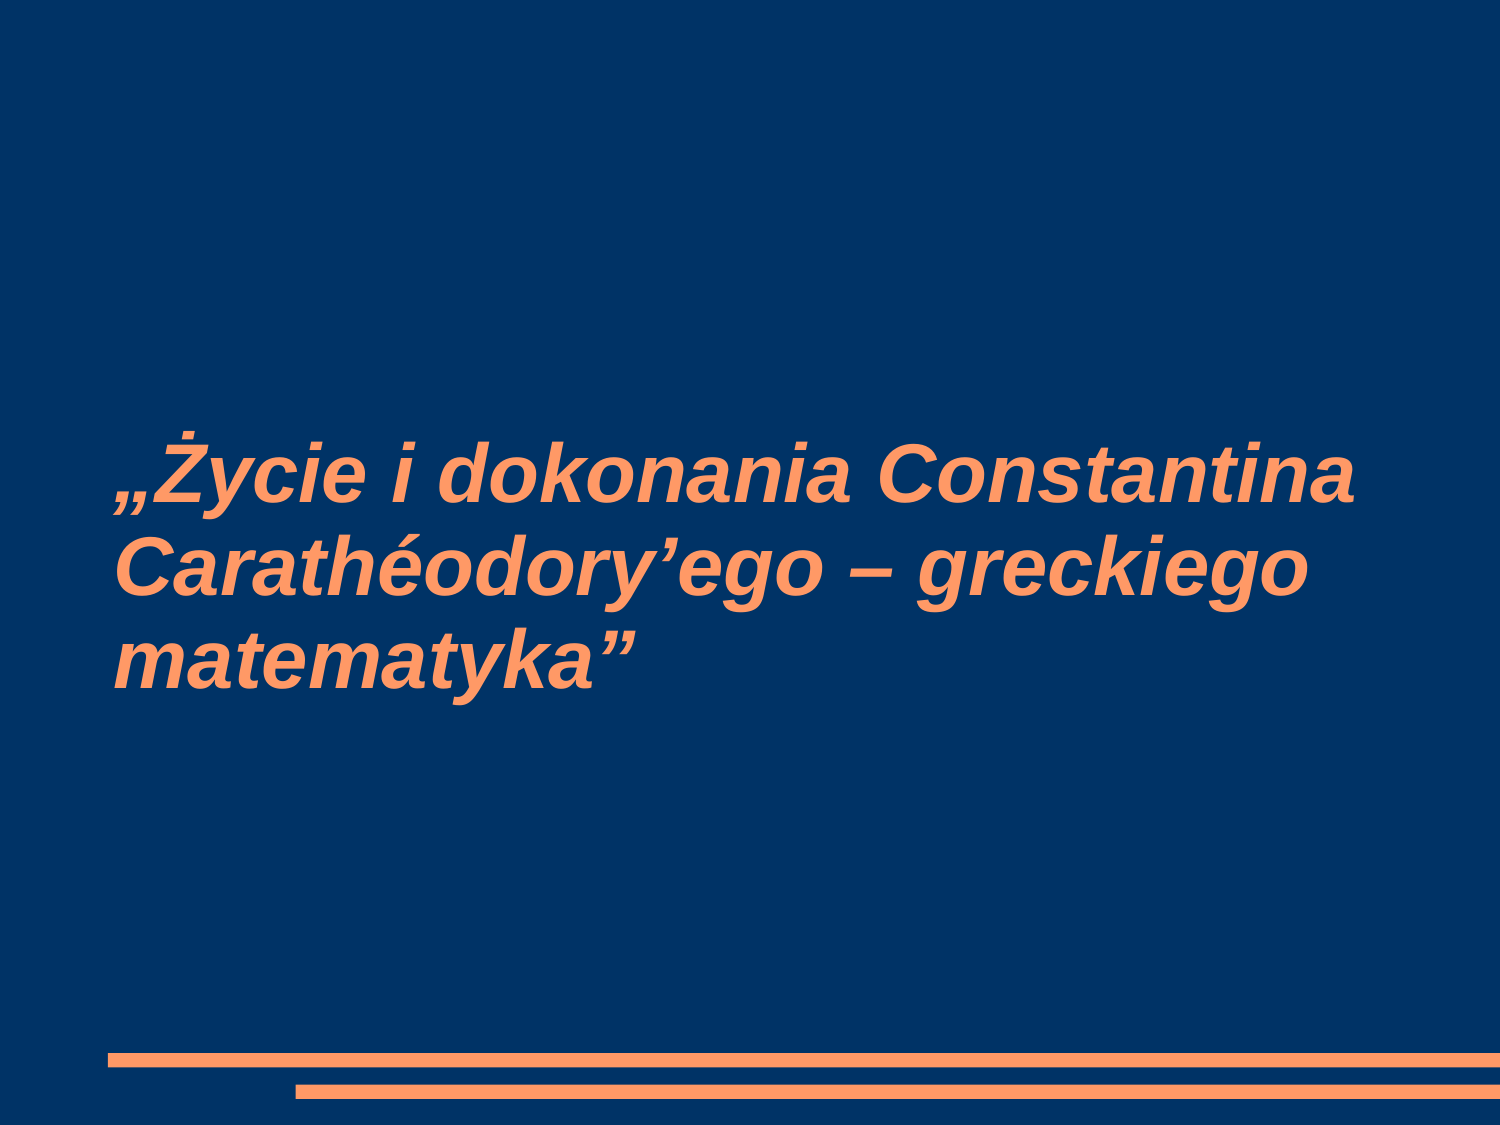

# „Życie i dokonania Constantina Carathéodory’ego – greckiego matematyka”